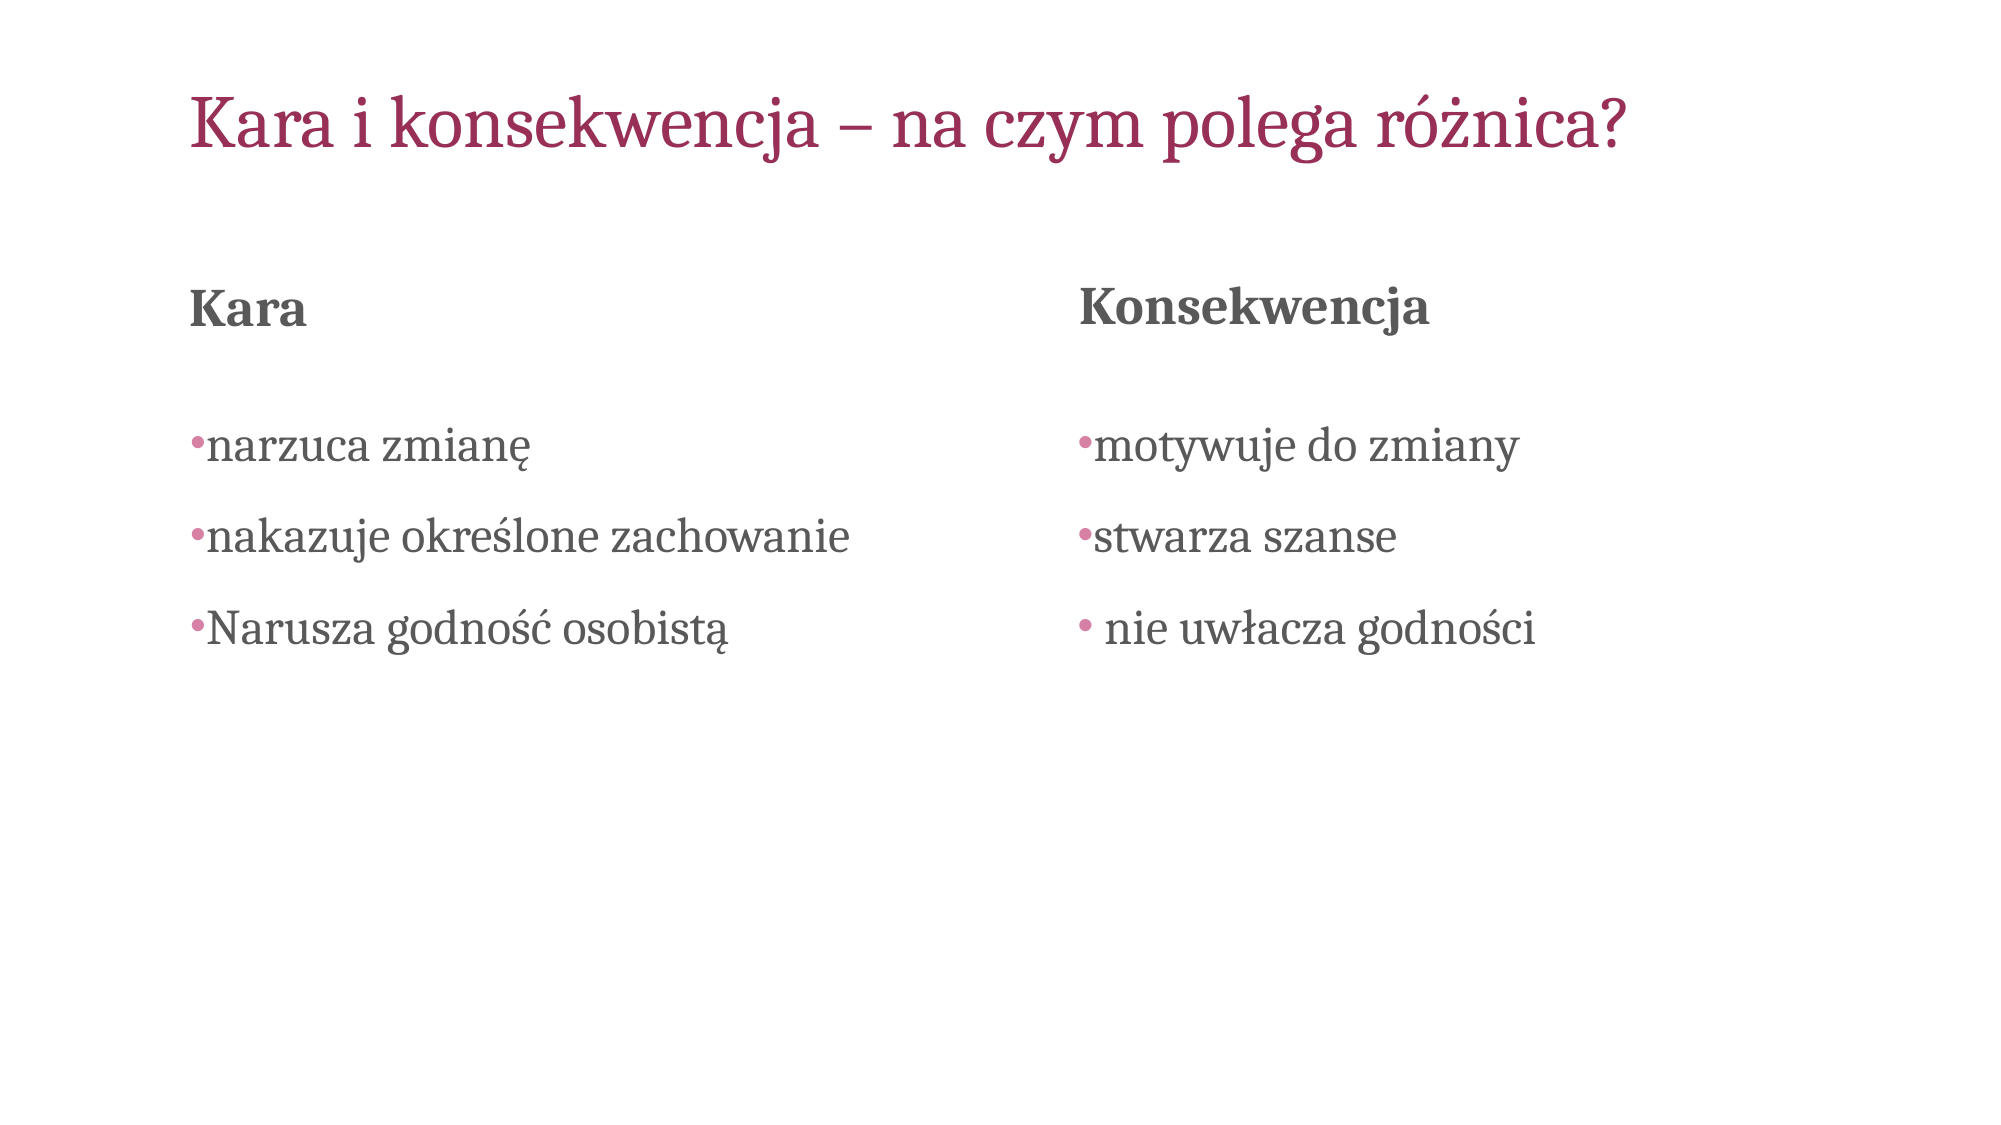

# Kara i konsekwencja – na czym polega różnica?
Konsekwencja
Kara
narzuca zmianę
nakazuje określone zachowanie
Narusza godność osobistą
motywuje do zmiany
stwarza szanse
 nie uwłacza godności